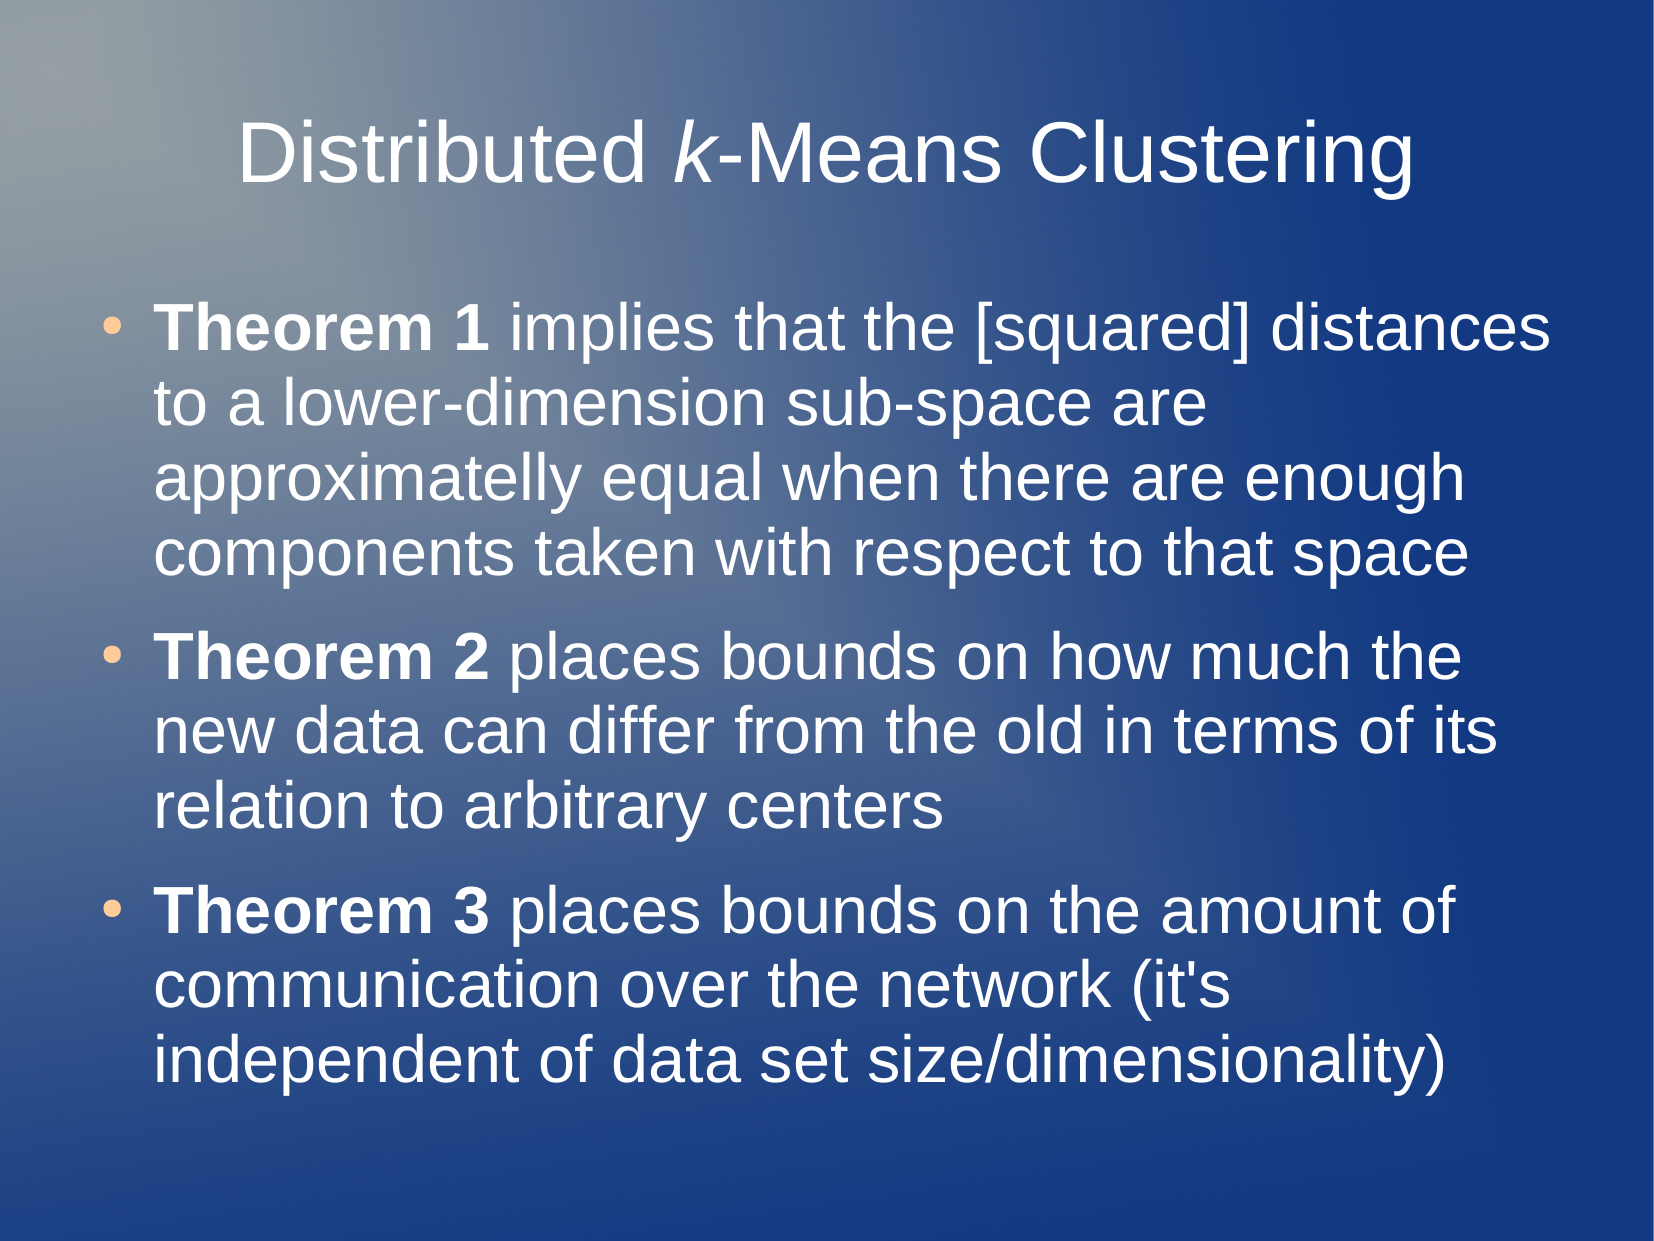

# Distributed k-Means Clustering
Theorem 1 implies that the [squared] distances to a lower-dimension sub-space are approximatelly equal when there are enough components taken with respect to that space
Theorem 2 places bounds on how much the new data can differ from the old in terms of its relation to arbitrary centers
Theorem 3 places bounds on the amount of communication over the network (it's independent of data set size/dimensionality)